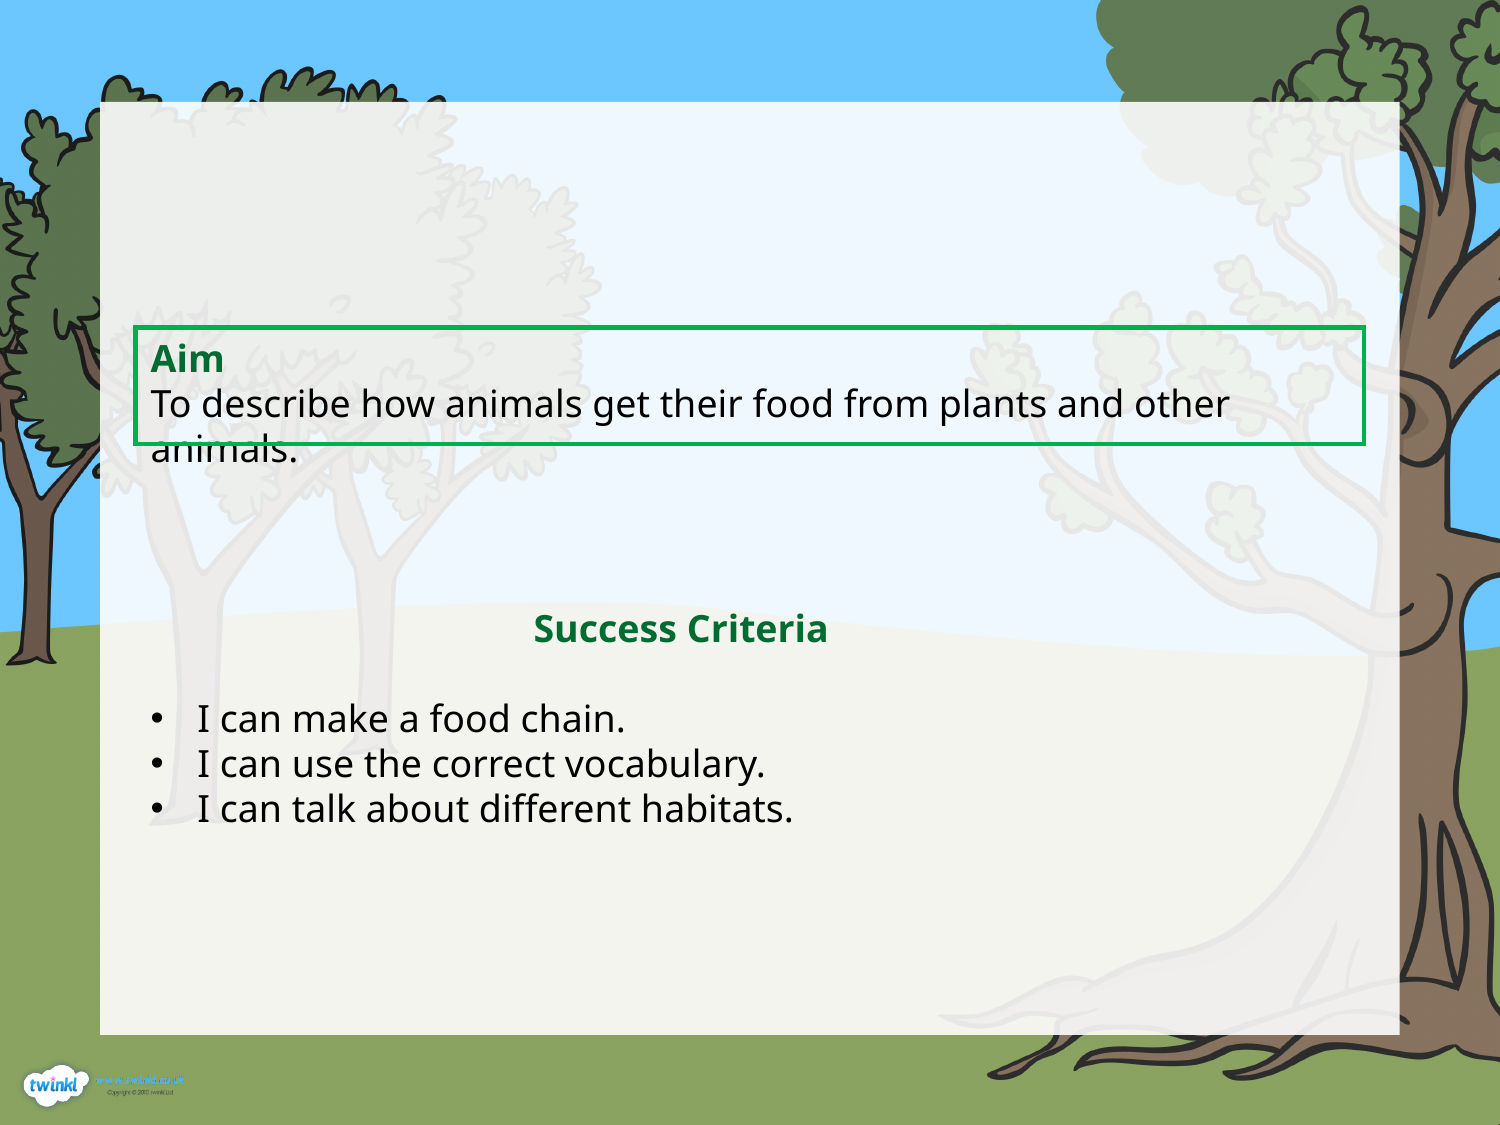

Aim
To describe how animals get their food from plants and other animals.
Success Criteria
I can make a food chain.
I can use the correct vocabulary.
I can talk about different habitats.